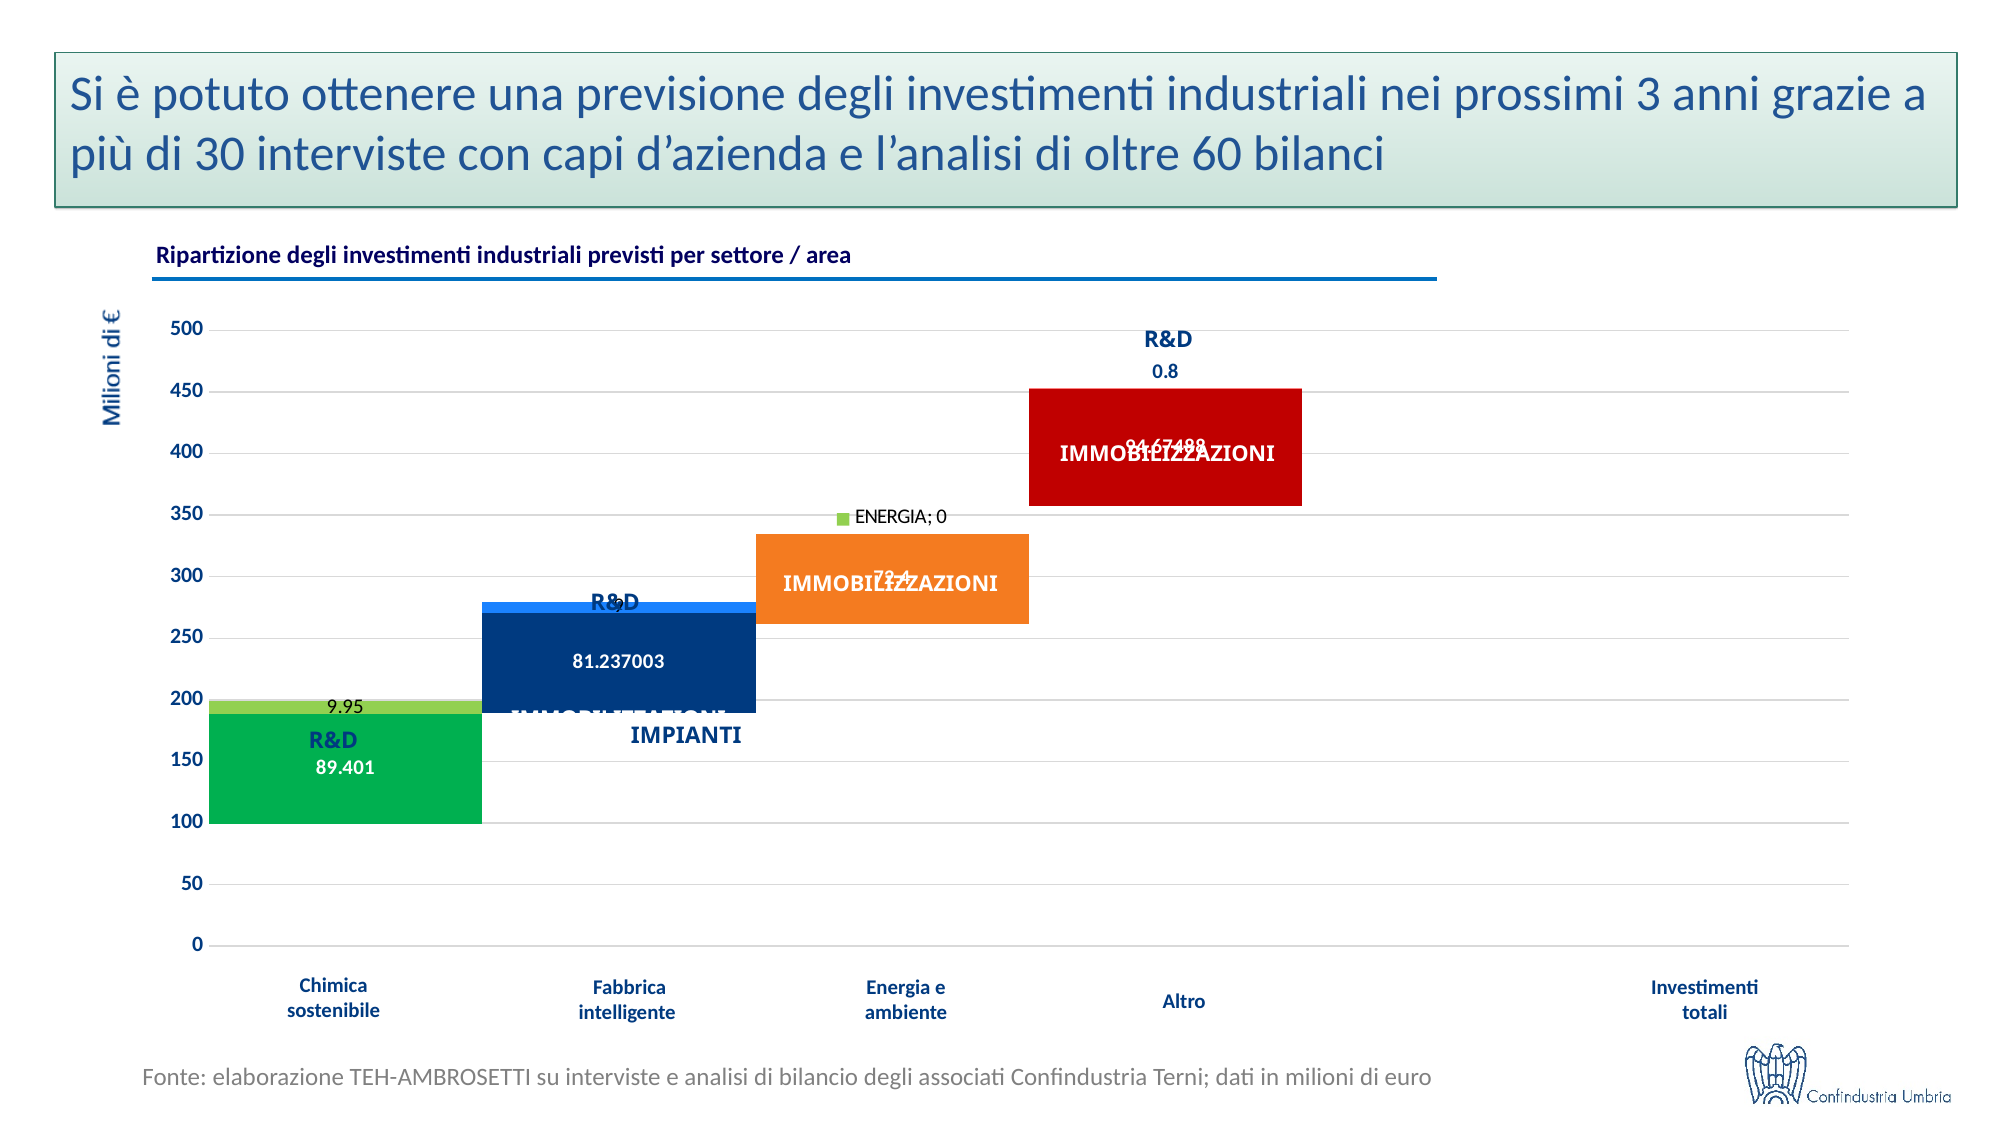

# Si è potuto ottenere una previsione degli investimenti industriali nei prossimi 3 anni grazie a più di 30 interviste con capi d’azienda e l’analisi di oltre 60 bilanci
Ripartizione degli investimenti industriali previsti per settore / area
### Chart
| Category | - | IMPIANTI | R&D |
|---|---|---|---|
| CHIMICA | 99.351 | 89.401 | 9.95 |
| FABBRICA | 189.588003 | 81.237003 | 9.0 |
| ENERGIA | 261.988003 | 72.4 | 0.0 |
| ALTRO | 357.462883 | 94.67488 | 0.8 |
| SPAZIO | None | None | None |
| TUTTO | None | None | None |R&D
IMMOBILIZZAZIONI
IMMOBILIZZAZIONI
R&D
IMMOBILIZZAZIONI
IMPIANTI
R&D
IMMOBILIZZAZIONI
Chimica sostenibile
Fabbrica intelligente
Energia e ambiente
Investimenti totali
Altro
Fonte: elaborazione TEH-AMBROSETTI su interviste e analisi di bilancio degli associati Confindustria Terni; dati in milioni di euro